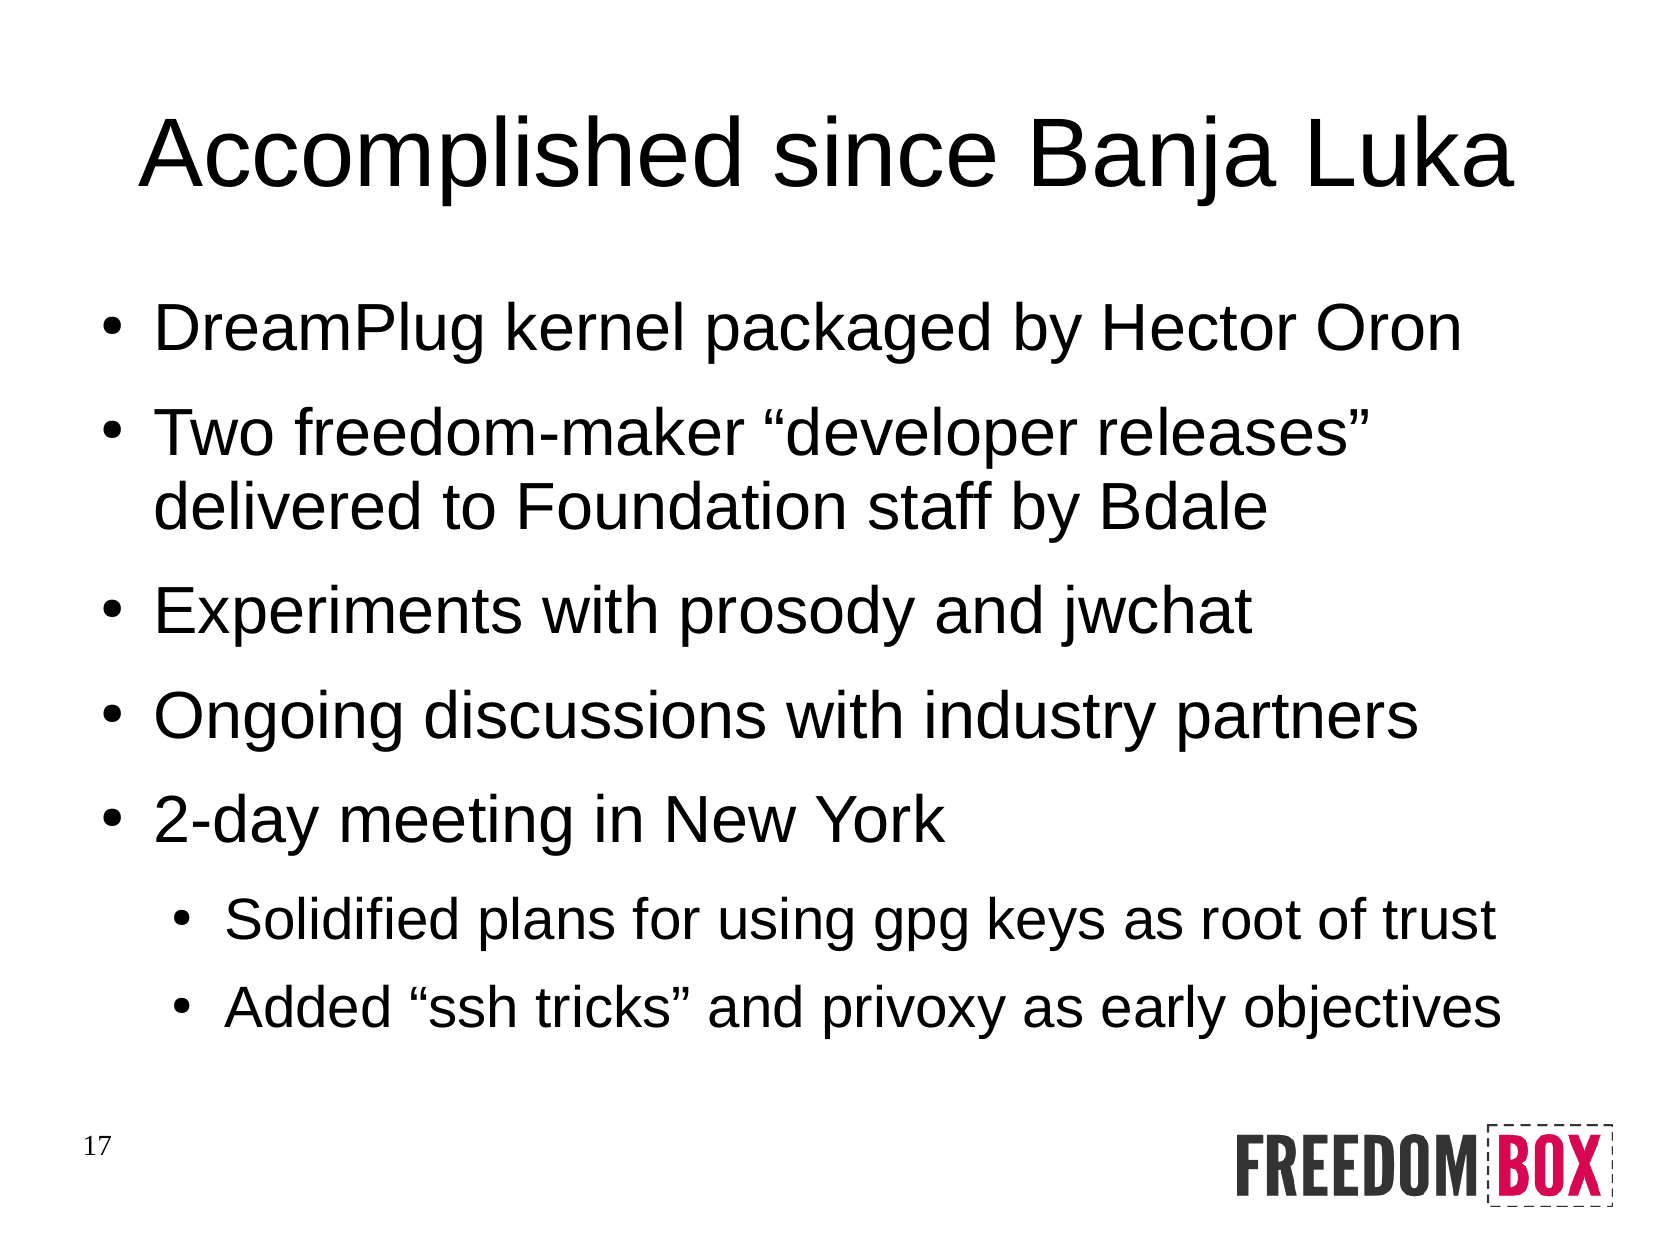

# Accomplished since Banja Luka
DreamPlug kernel packaged by Hector Oron
Two freedom-maker “developer releases” delivered to Foundation staff by Bdale
Experiments with prosody and jwchat
Ongoing discussions with industry partners
2-day meeting in New York
Solidified plans for using gpg keys as root of trust
Added “ssh tricks” and privoxy as early objectives